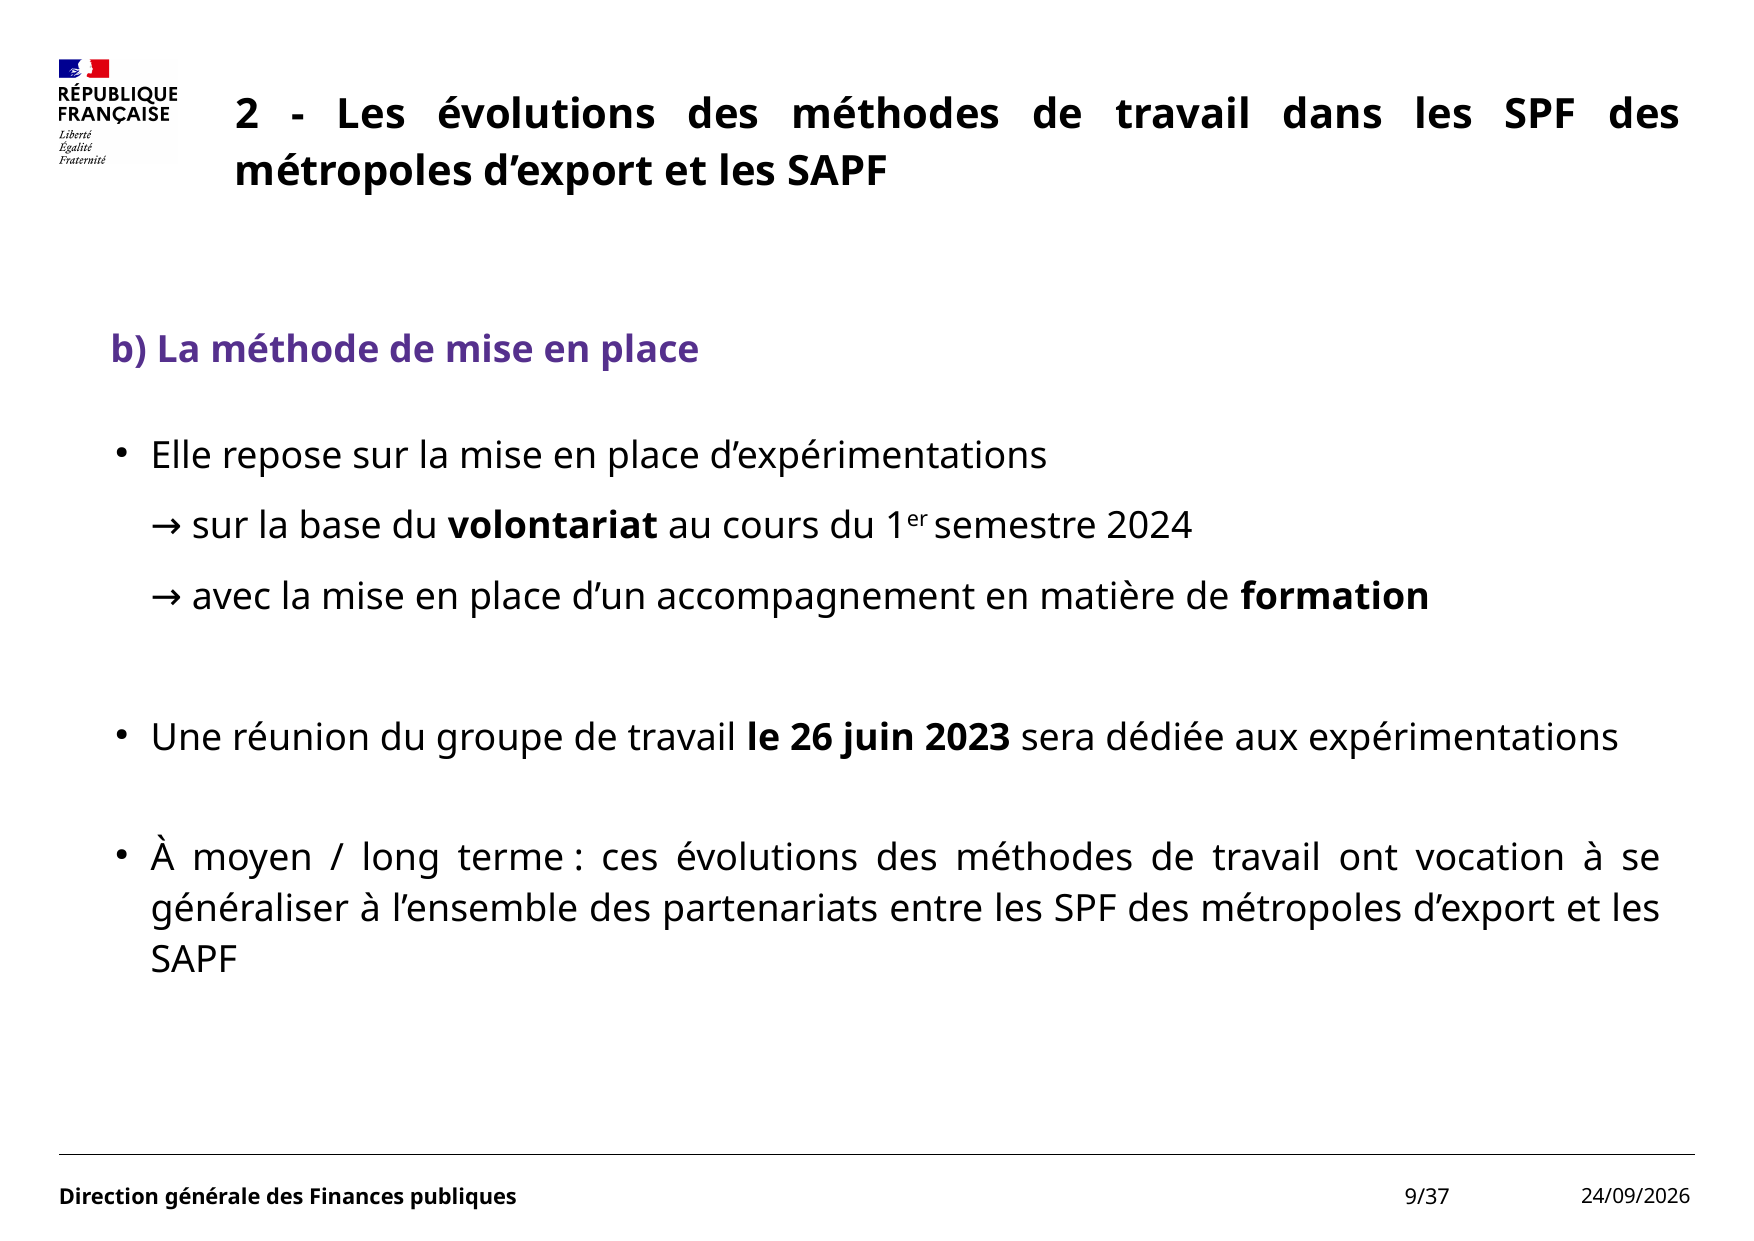

2 - Les évolutions des méthodes de travail dans les SPF des métropoles d’export et les SAPF
b) La méthode de mise en place
Elle repose sur la mise en place d’expérimentations
→ sur la base du volontariat au cours du 1er semestre 2024
→ avec la mise en place d’un accompagnement en matière de formation
Une réunion du groupe de travail le 26 juin 2023 sera dédiée aux expérimentations
À moyen / long terme : ces évolutions des méthodes de travail ont vocation à se généraliser à l’ensemble des partenariats entre les SPF des métropoles d’export et les SAPF